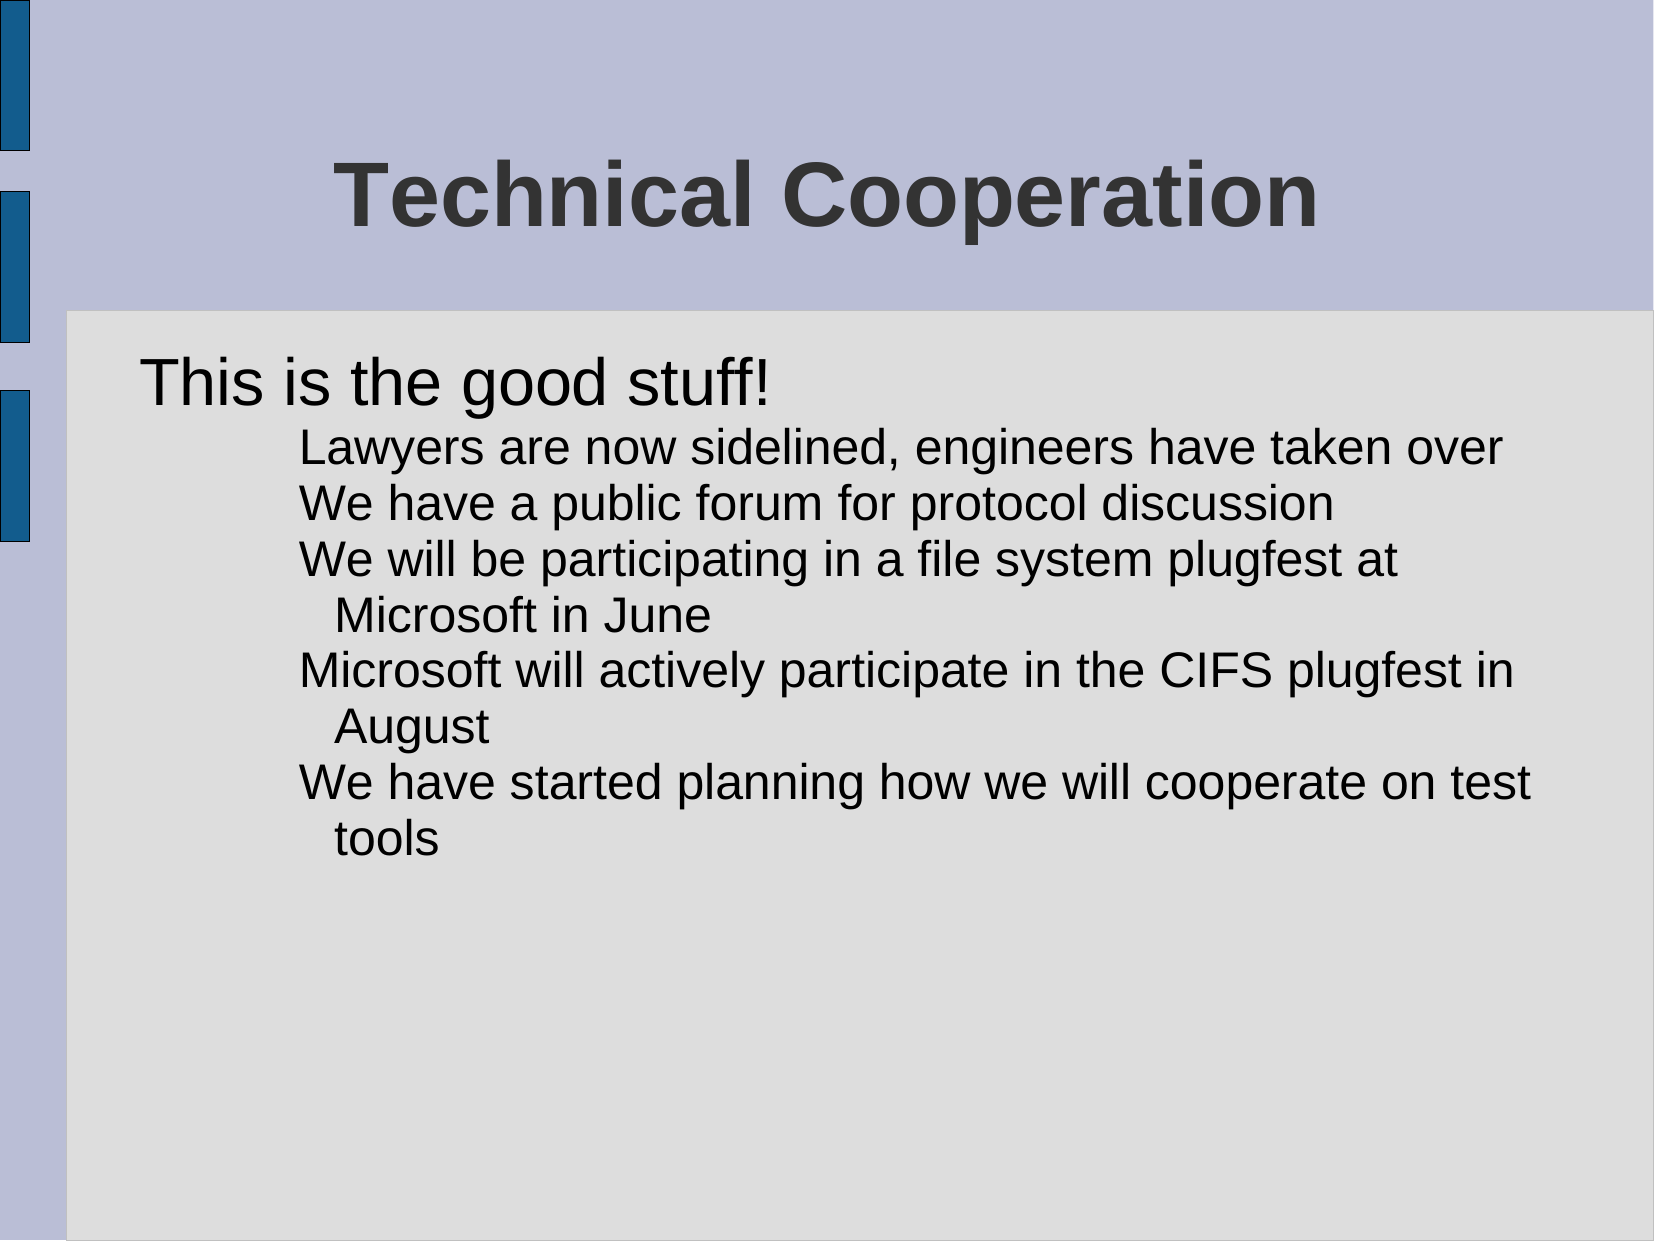

# Technical Cooperation
This is the good stuff!
Lawyers are now sidelined, engineers have taken over
We have a public forum for protocol discussion
We will be participating in a file system plugfest at Microsoft in June
Microsoft will actively participate in the CIFS plugfest in August
We have started planning how we will cooperate on test tools